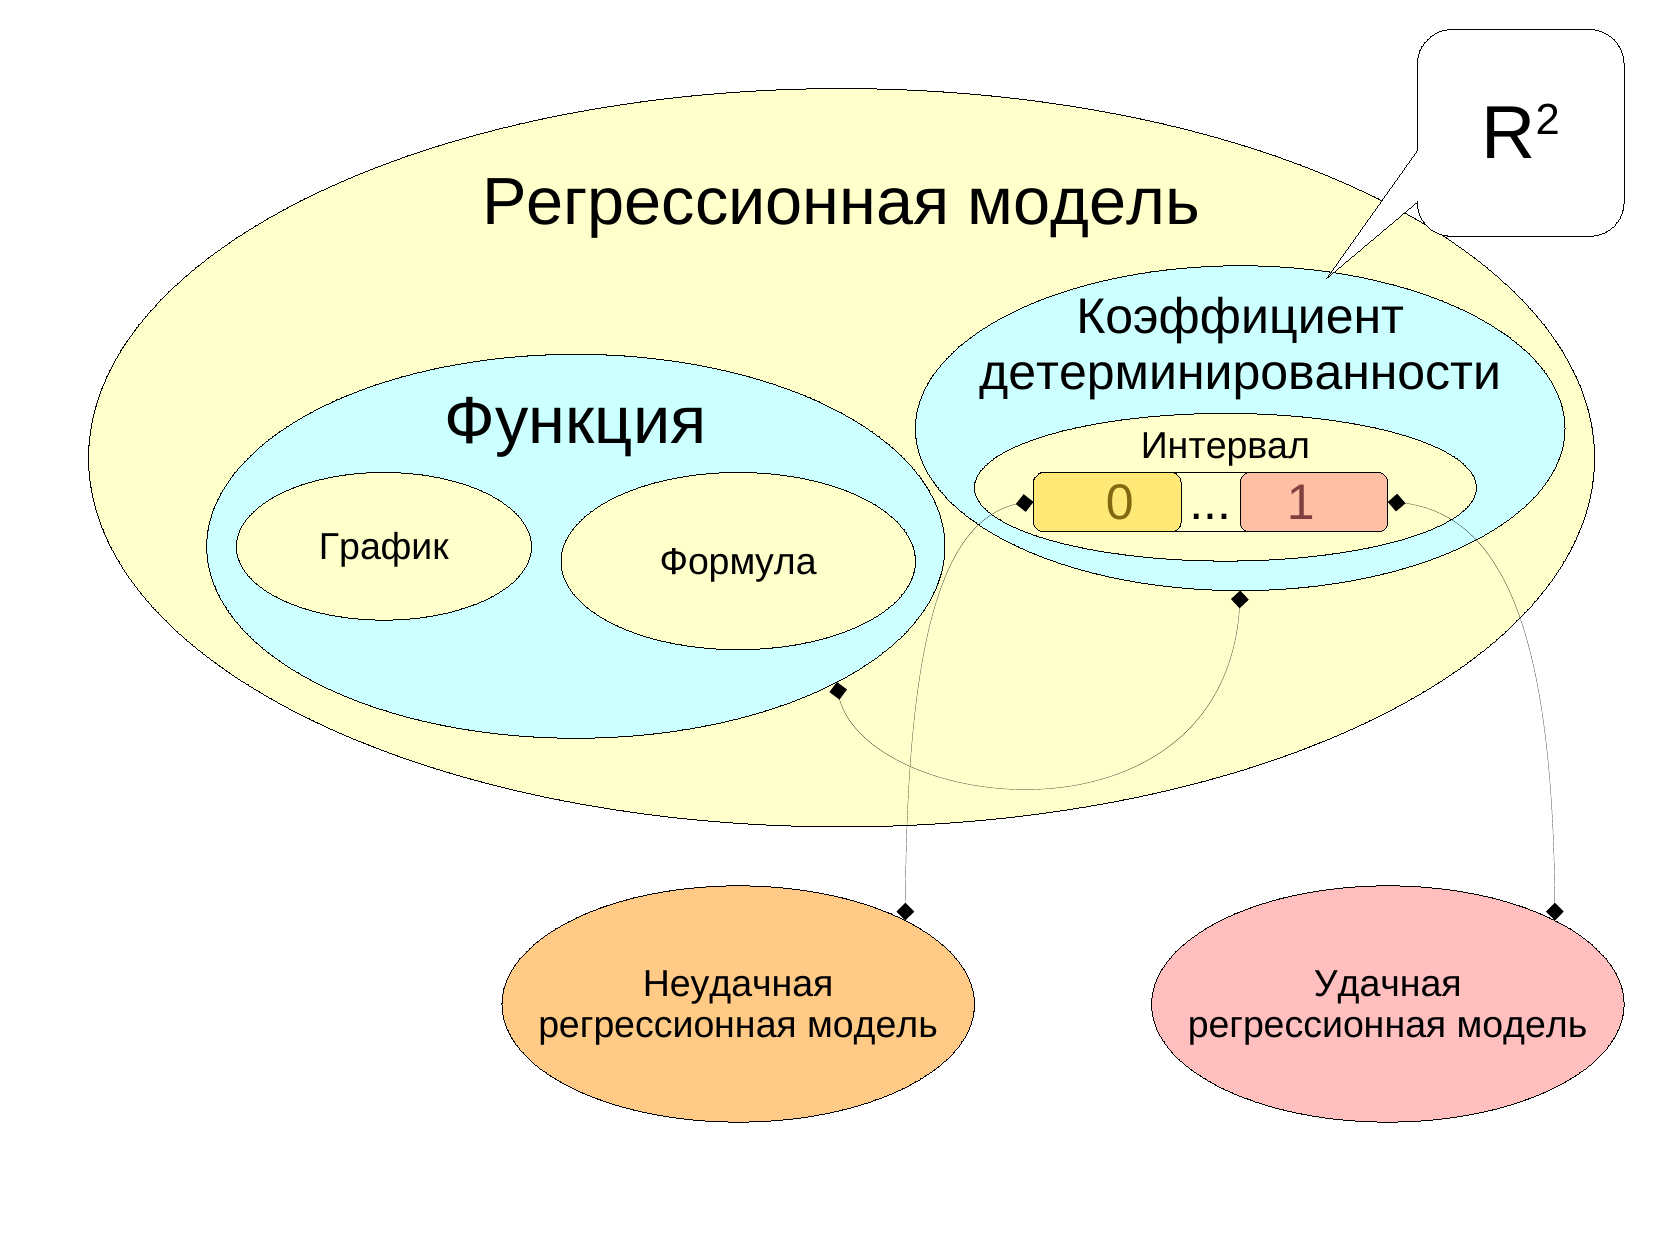

R2
Регрессионная модель
Коэффициент
детерминированности
Функция
Интервал
График
Формула
0 ... 1
Неудачная
регрессионная модель
Удачная
регрессионная модель